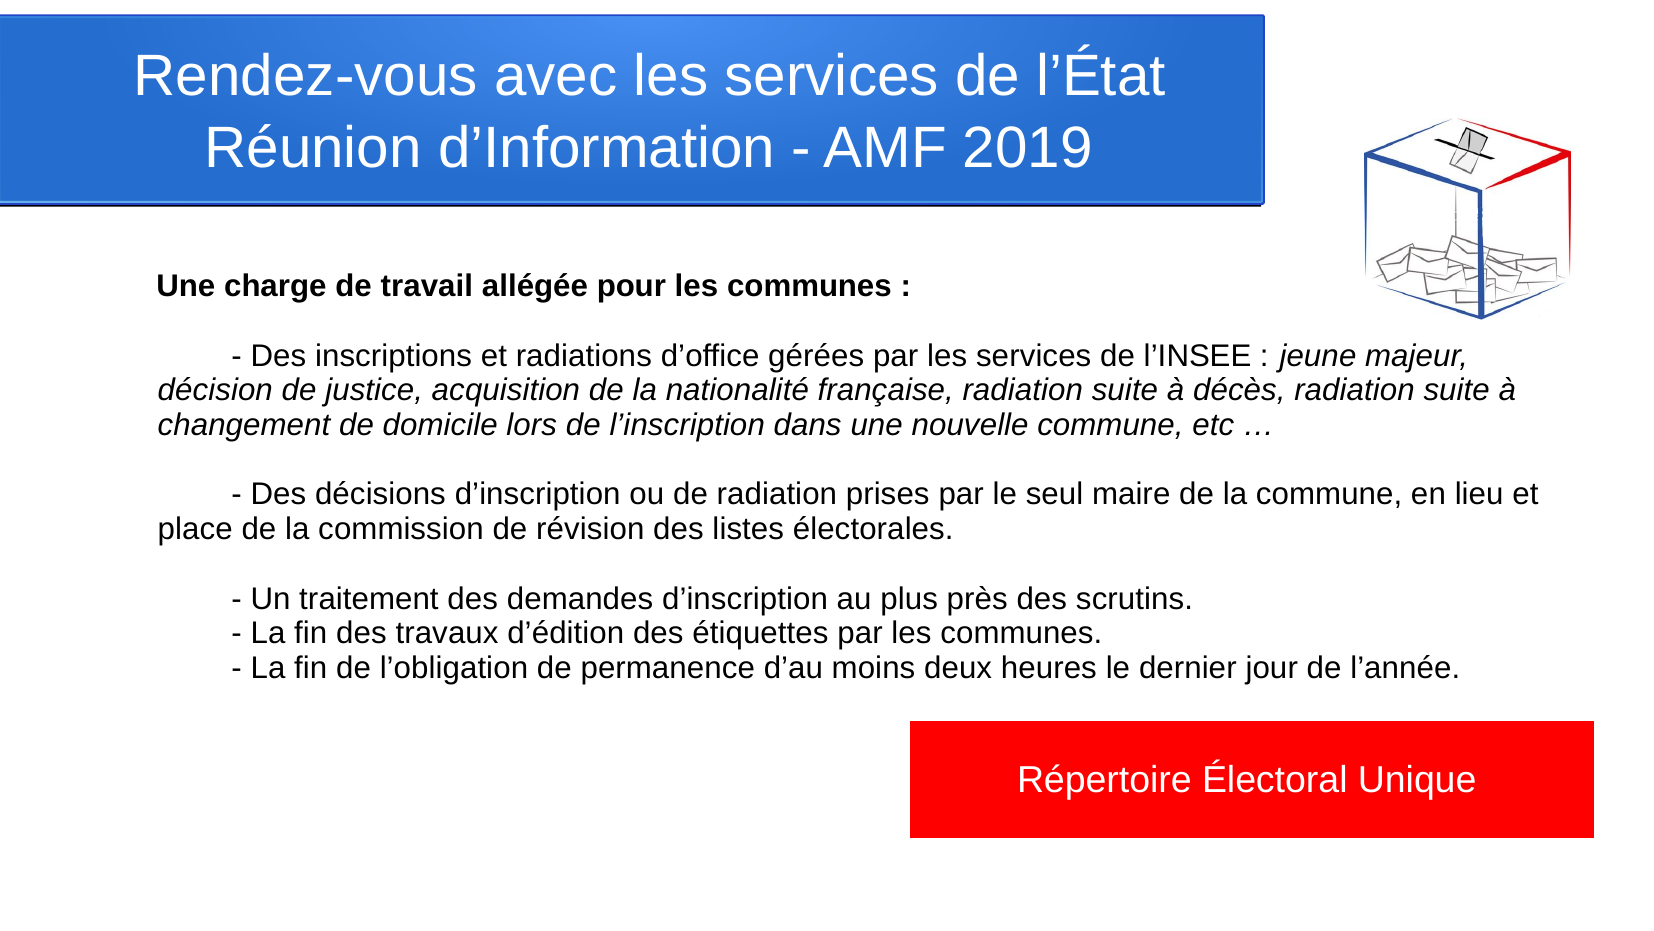

# Rendez-vous avec les services de l’État Réunion d’Information - AMF 2019
	Une charge de travail allégée pour les communes :
	- Des inscriptions et radiations d’office gérées par les services de l’INSEE : jeune majeur, décision de justice, acquisition de la nationalité française, radiation suite à décès, radiation suite à changement de domicile lors de l’inscription dans une nouvelle commune, etc …
	- Des décisions d’inscription ou de radiation prises par le seul maire de la commune, en lieu et place de la commission de révision des listes électorales.
	- Un traitement des demandes d’inscription au plus près des scrutins.
	- La fin des travaux d’édition des étiquettes par les communes.
	- La fin de l’obligation de permanence d’au moins deux heures le dernier jour de l’année.
Répertoire Électoral Unique